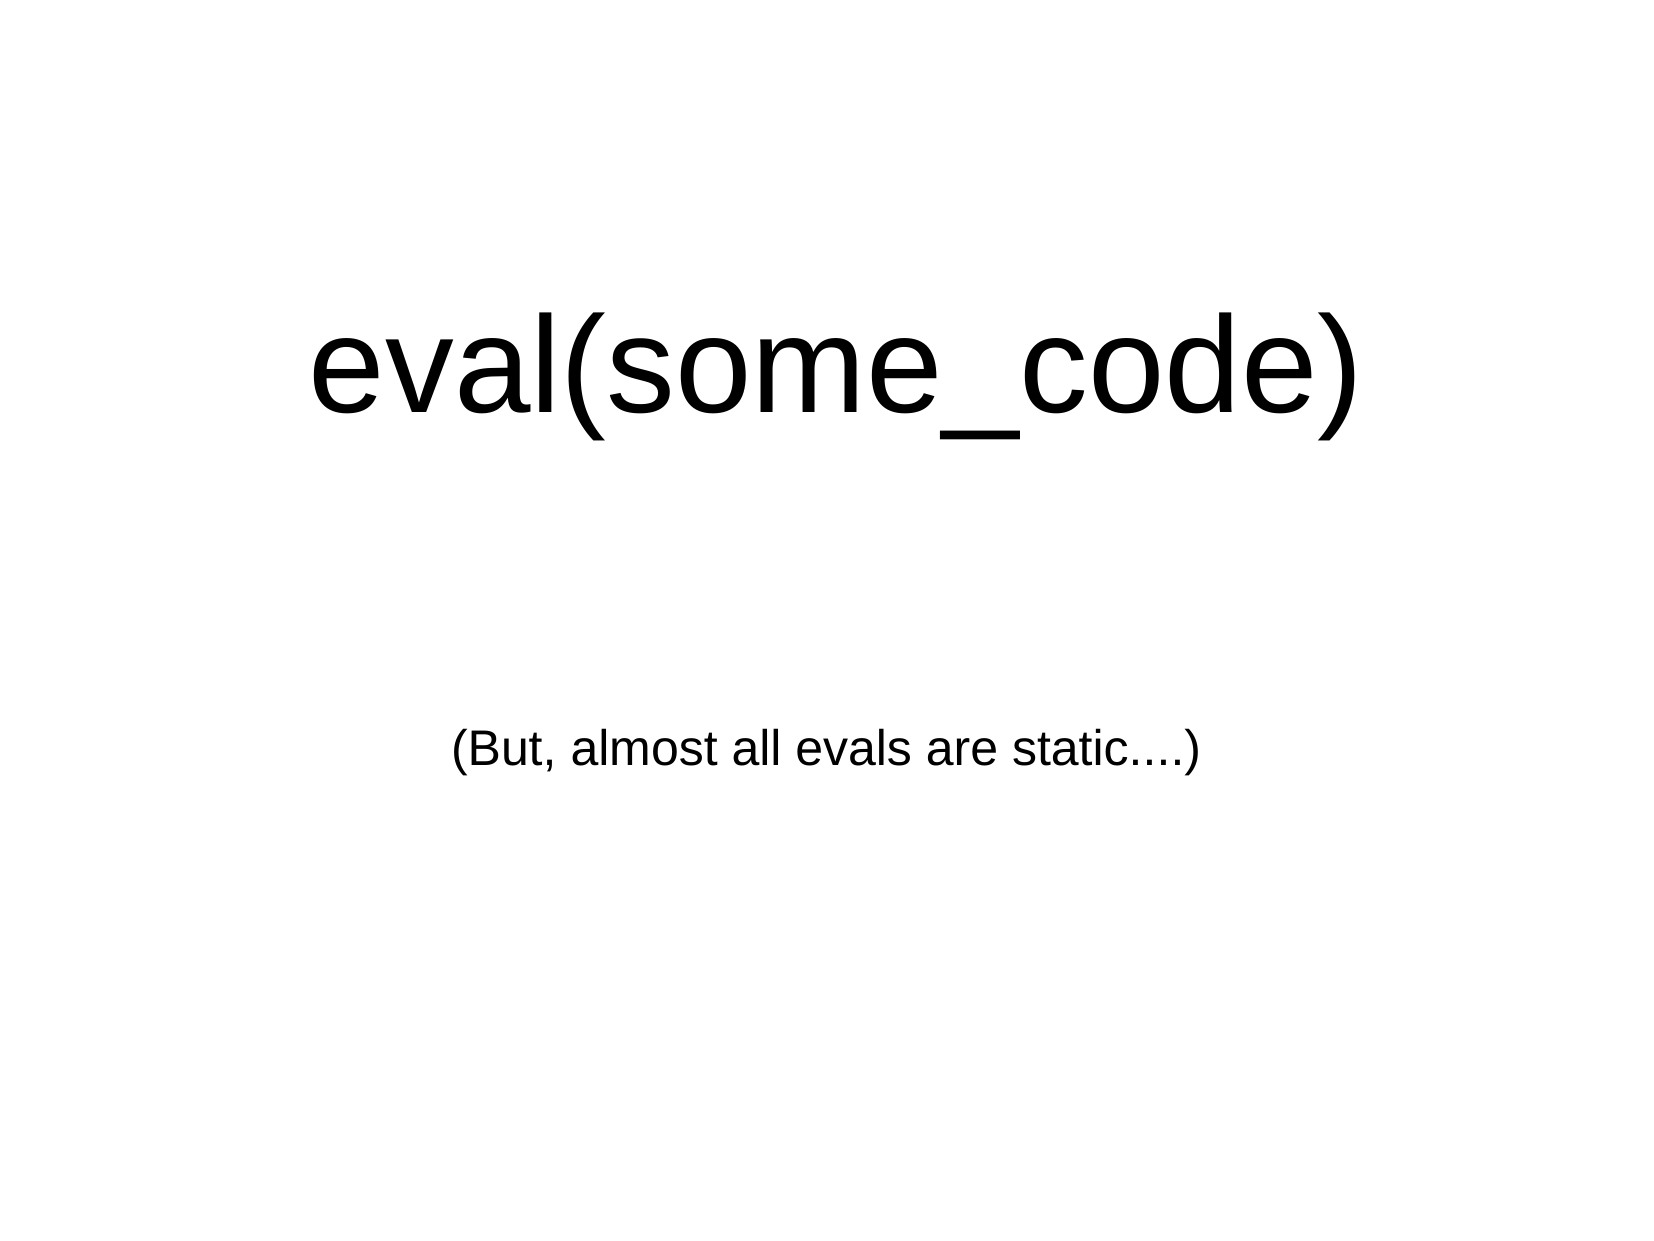

eval(some_code)
(But, almost all evals are static....)